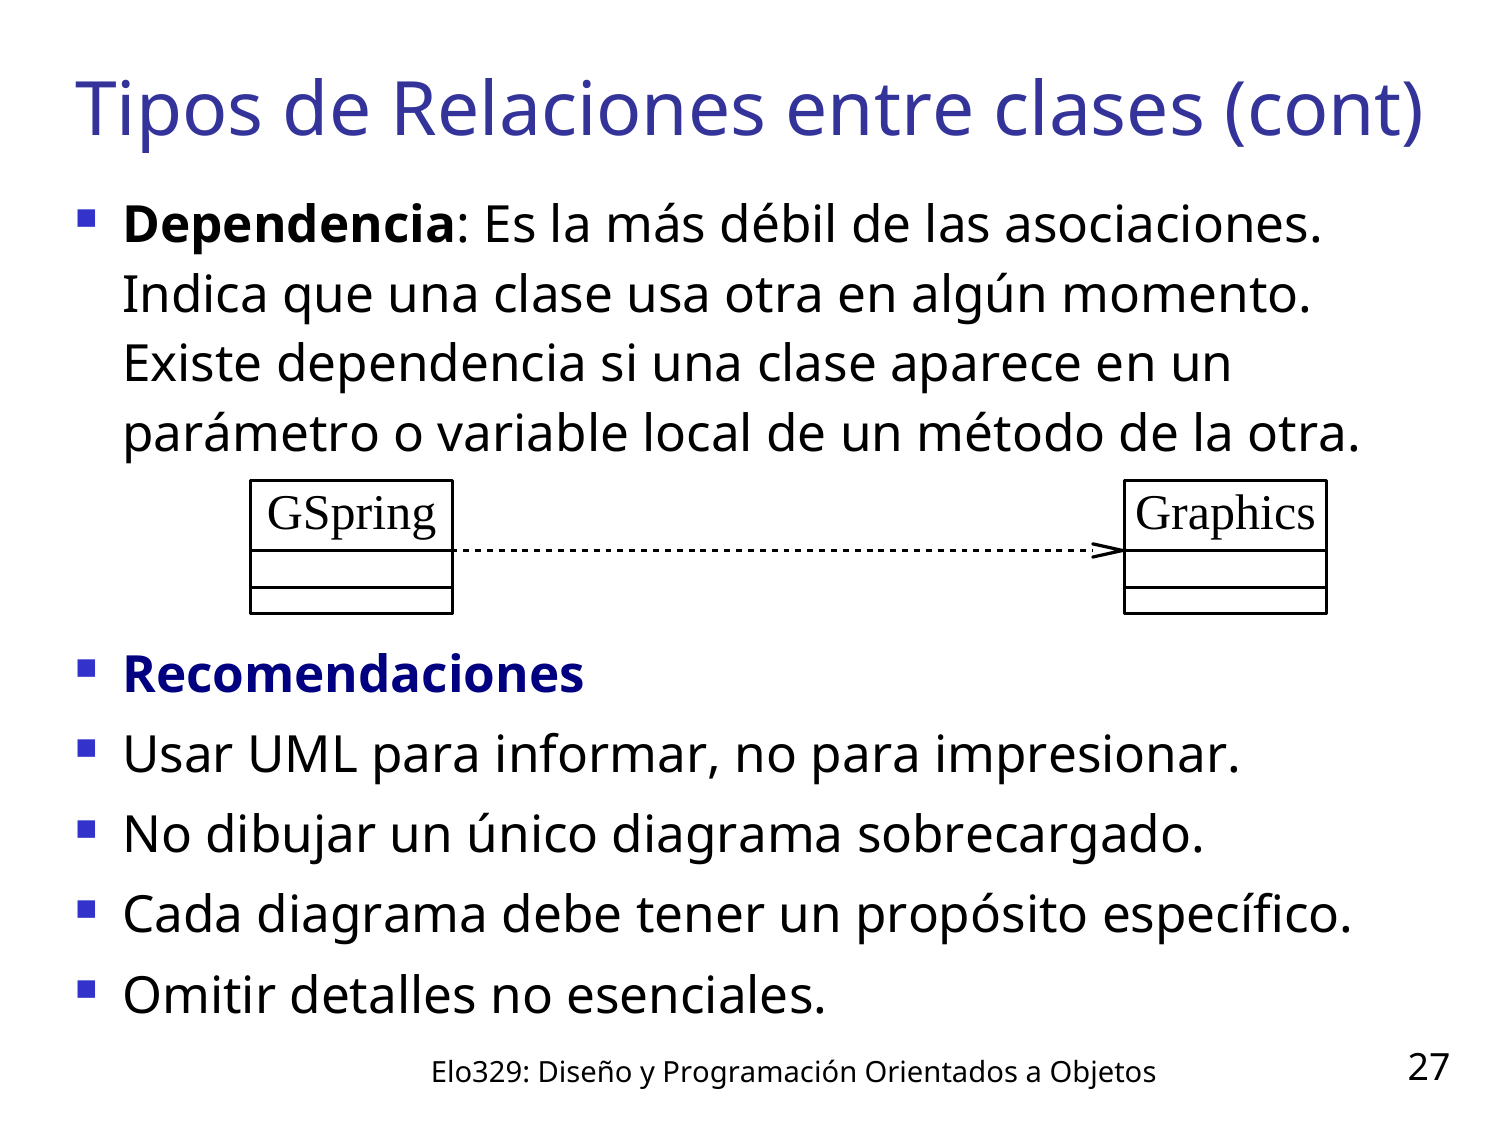

# Tipos de Relaciones entre clases (cont)
Dependencia: Es la más débil de las asociaciones. Indica que una clase usa otra en algún momento. Existe dependencia si una clase aparece en un parámetro o variable local de un método de la otra.
Recomendaciones
Usar UML para informar, no para impresionar.
No dibujar un único diagrama sobrecargado.
Cada diagrama debe tener un propósito específico.
Omitir detalles no esenciales.
GSpring
Graphics
27